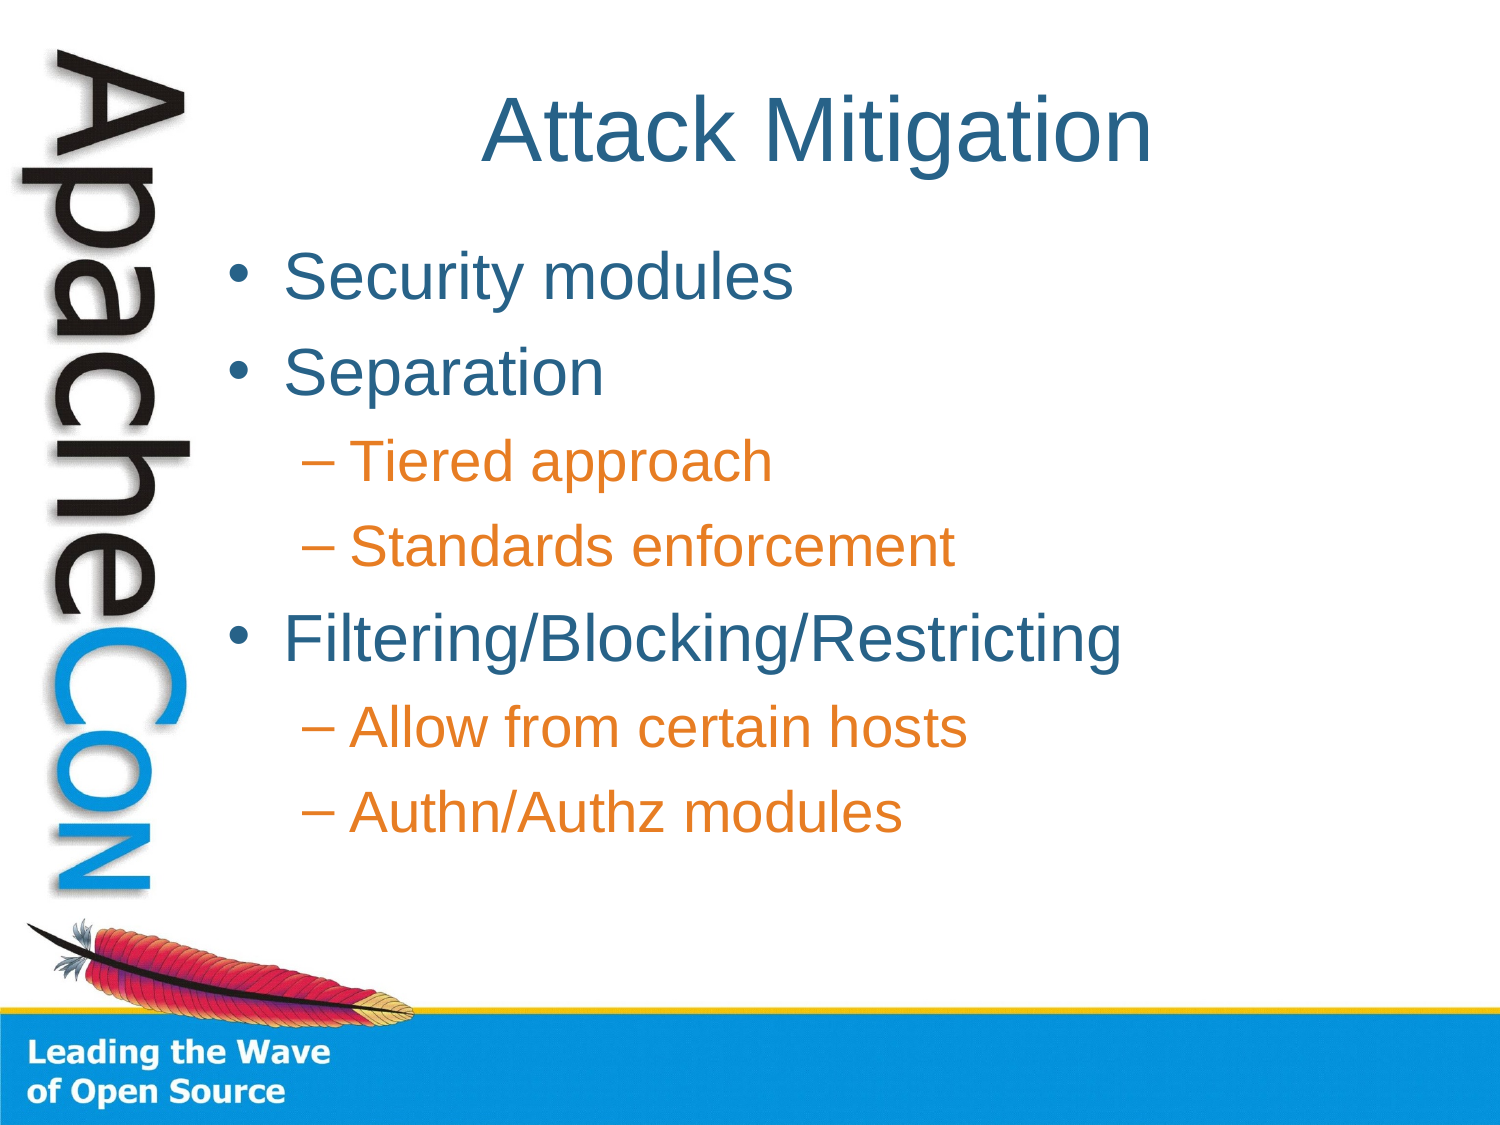

# Attack Mitigation
Security modules
Separation
Tiered approach
Standards enforcement
Filtering/Blocking/Restricting
Allow from certain hosts
Authn/Authz modules